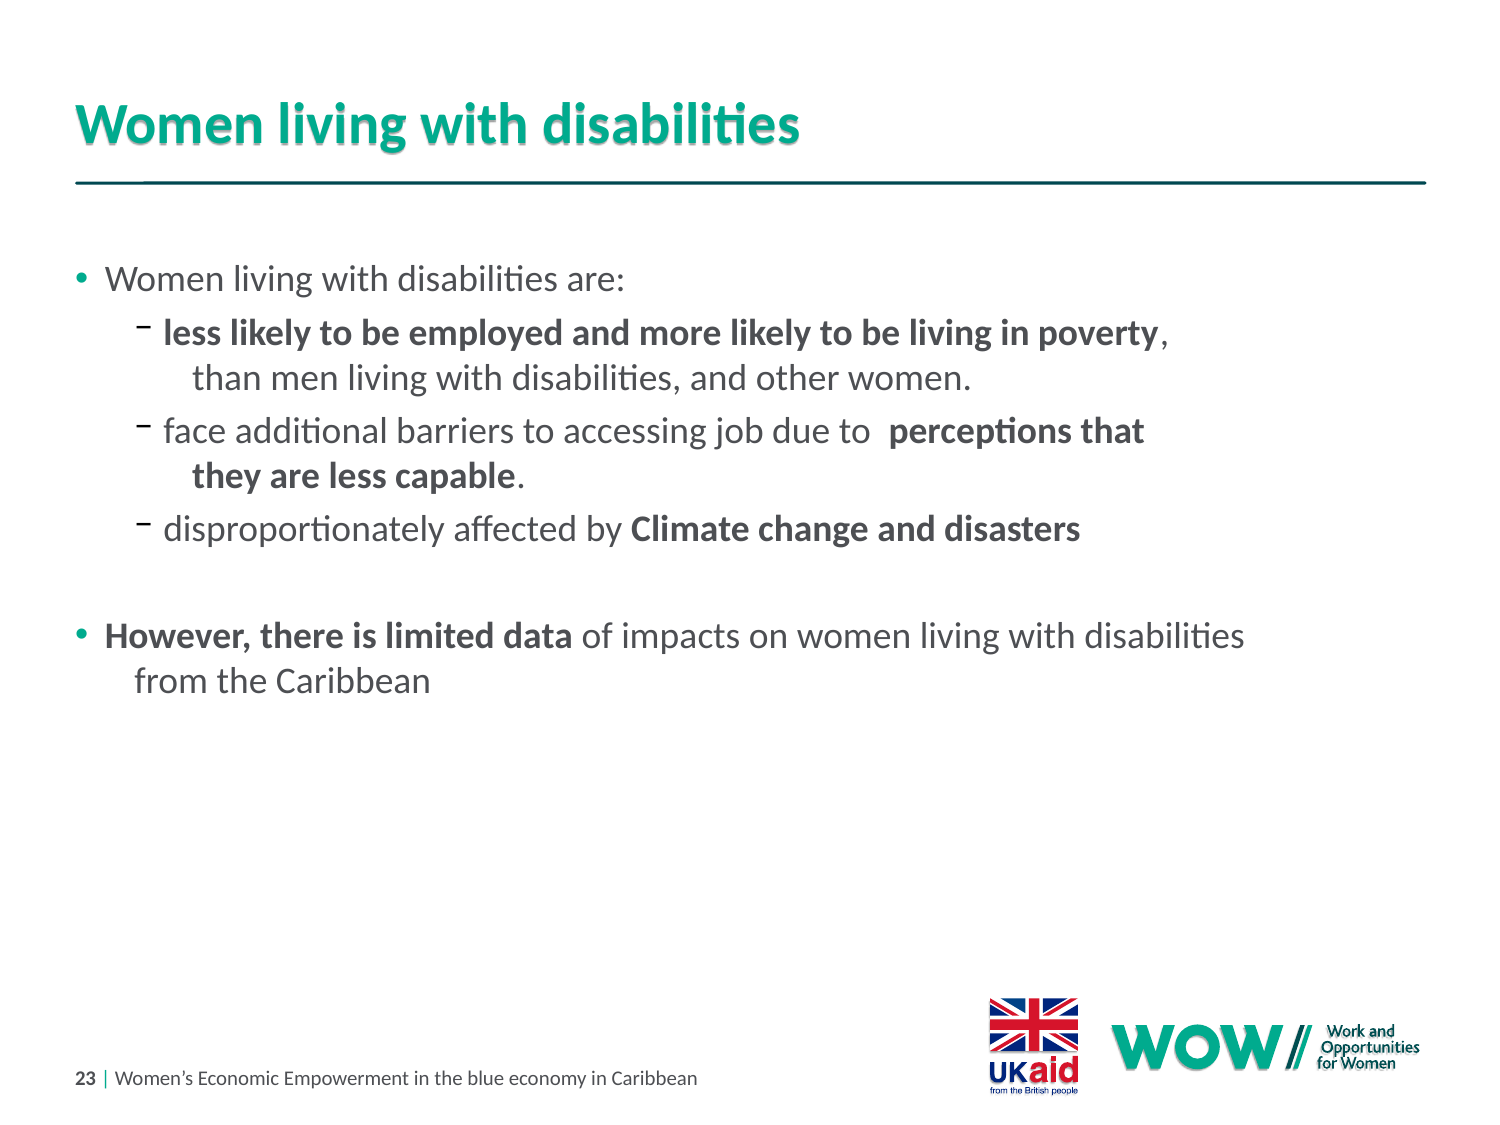

# Women living with disabilities
Women living with disabilities are:
less likely to be employed and more likely to be living in poverty,
than men living with disabilities, and other women.
face additional barriers to accessing job due to perceptions that
they are less capable.
disproportionately affected by Climate change and disasters
However, there is limited data of impacts on women living with disabilities
from the Caribbean
21 | Women’s Economic Empowerment in the blue economy in Caribbean